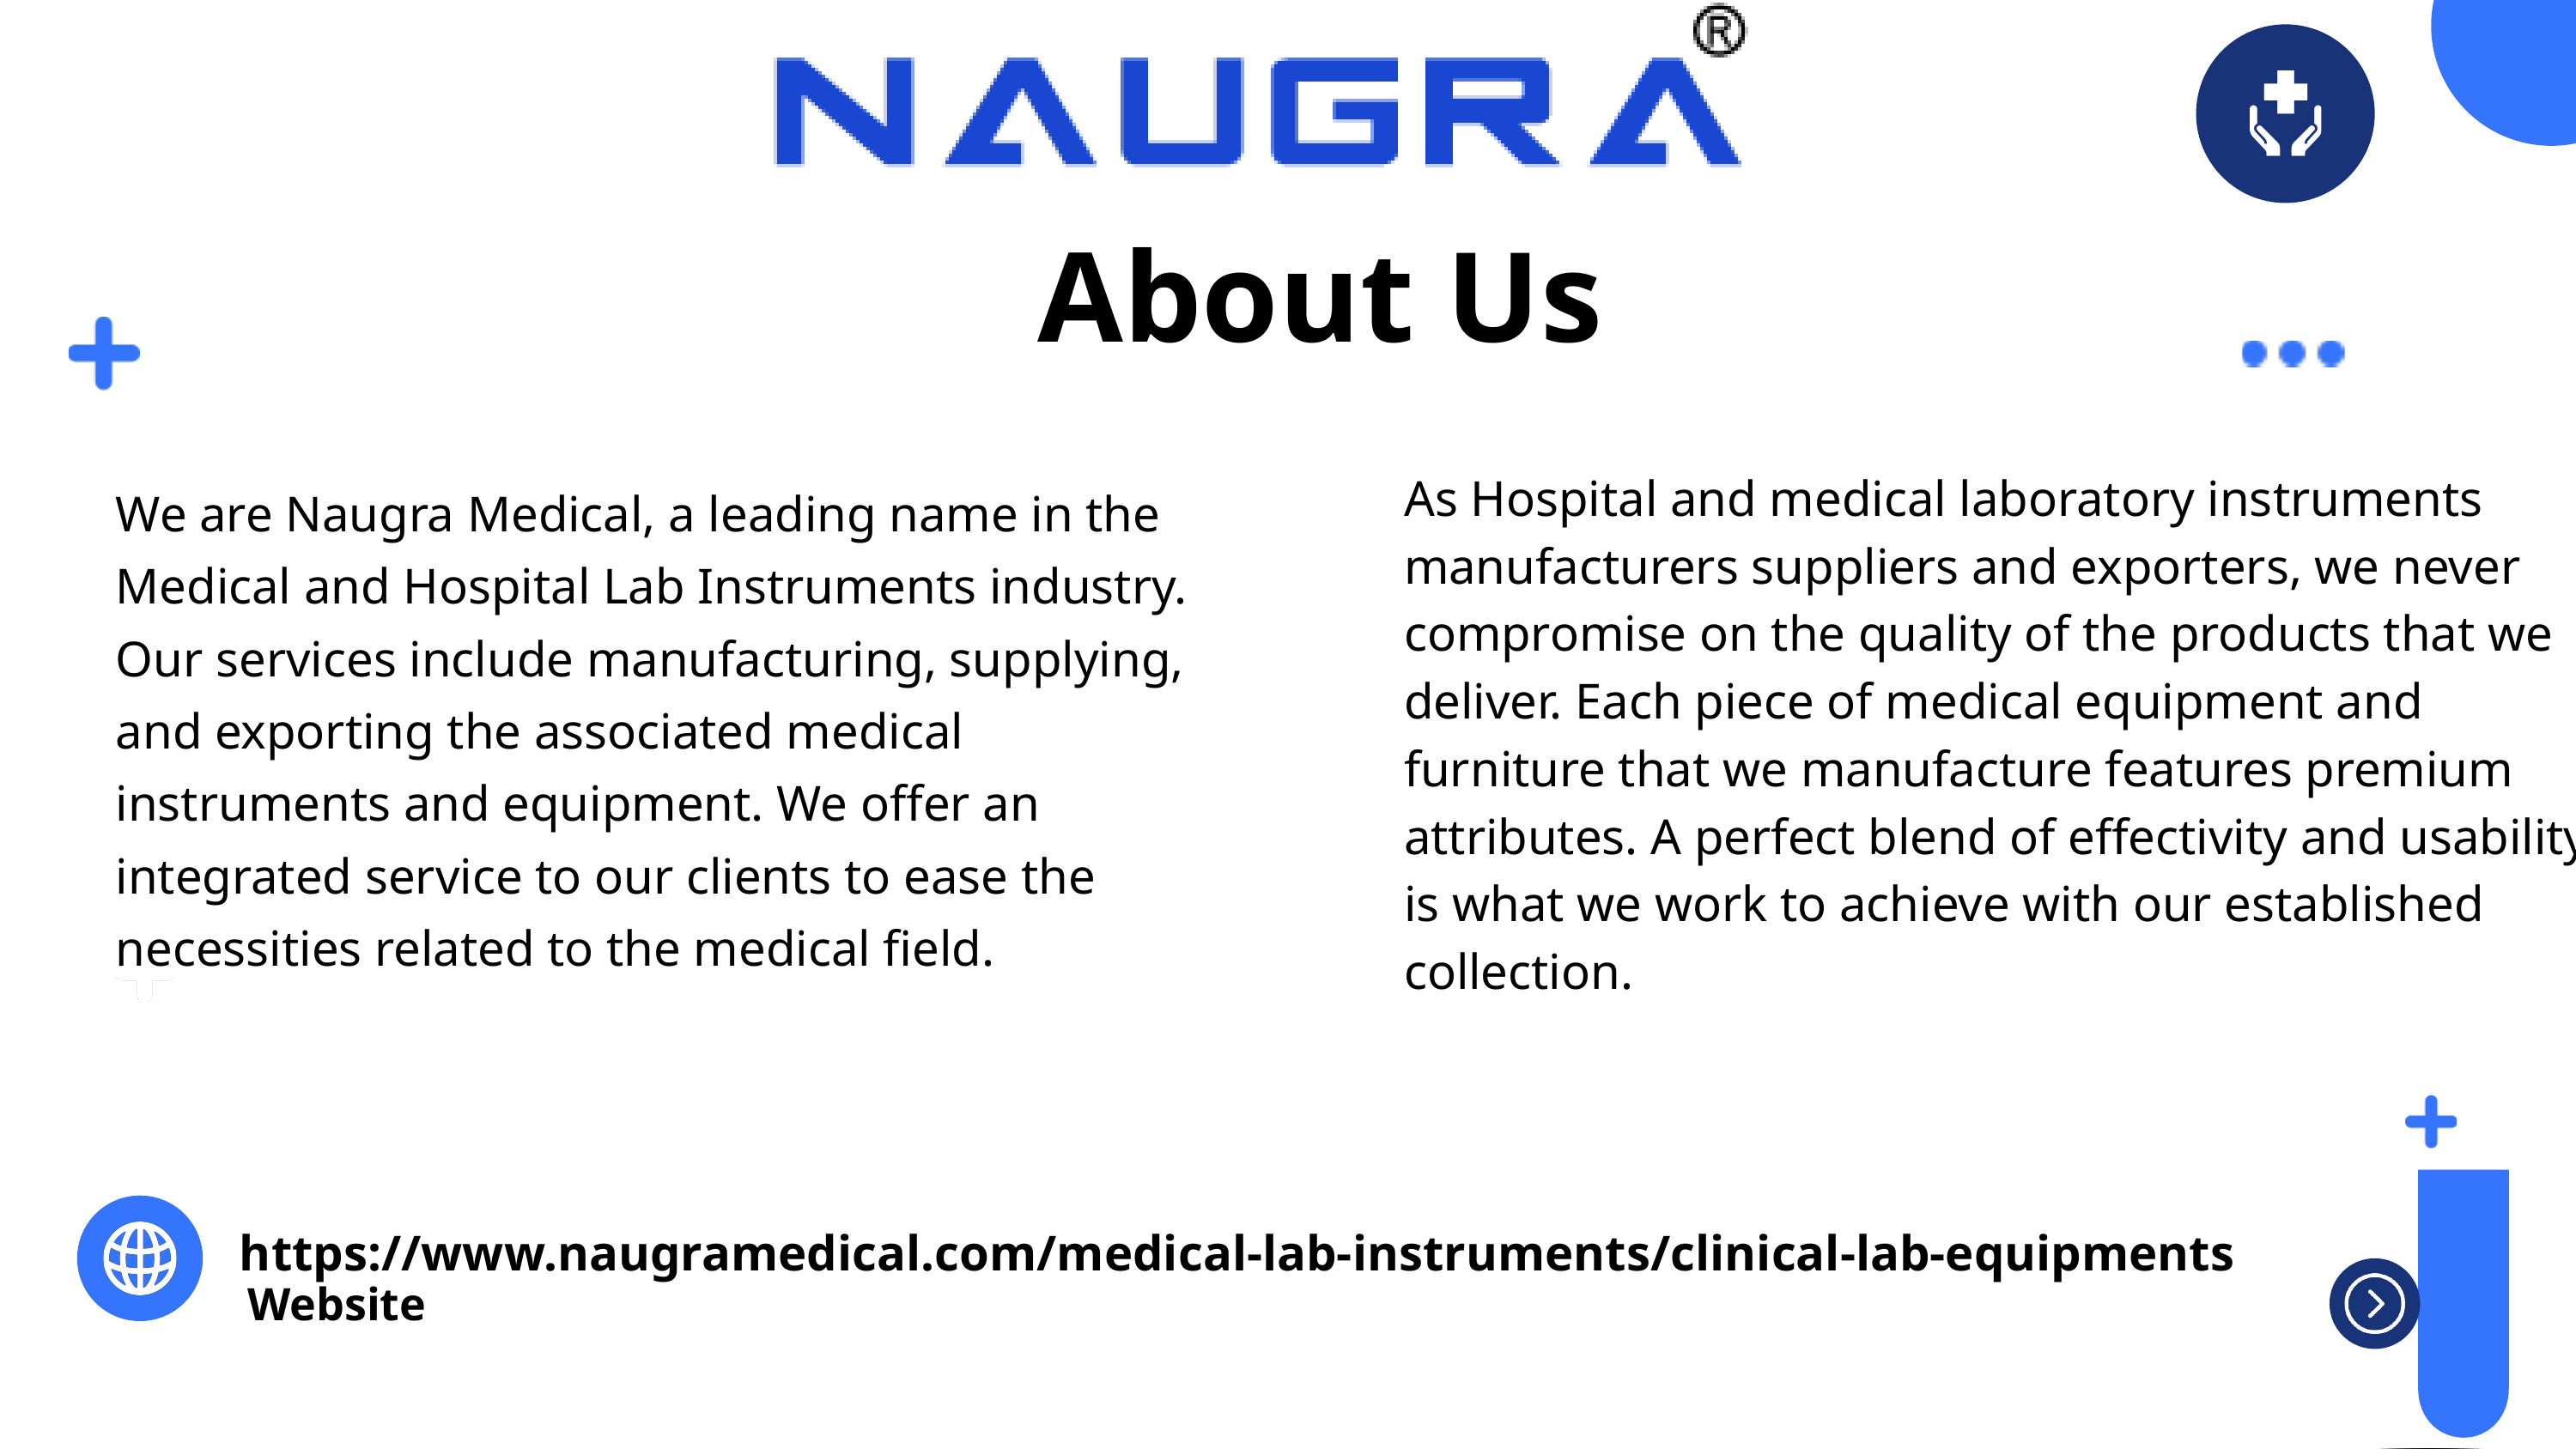

About Us
As Hospital and medical laboratory instruments manufacturers suppliers and exporters, we never compromise on the quality of the products that we deliver. Each piece of medical equipment and furniture that we manufacture features premium attributes. A perfect blend of effectivity and usability is what we work to achieve with our established collection.
We are Naugra Medical, a leading name in the Medical and Hospital Lab Instruments industry. Our services include manufacturing, supplying, and exporting the associated medical instruments and equipment. We offer an integrated service to our clients to ease the necessities related to the medical field.
https://www.naugramedical.com/medical-lab-instruments/clinical-lab-equipments
Website